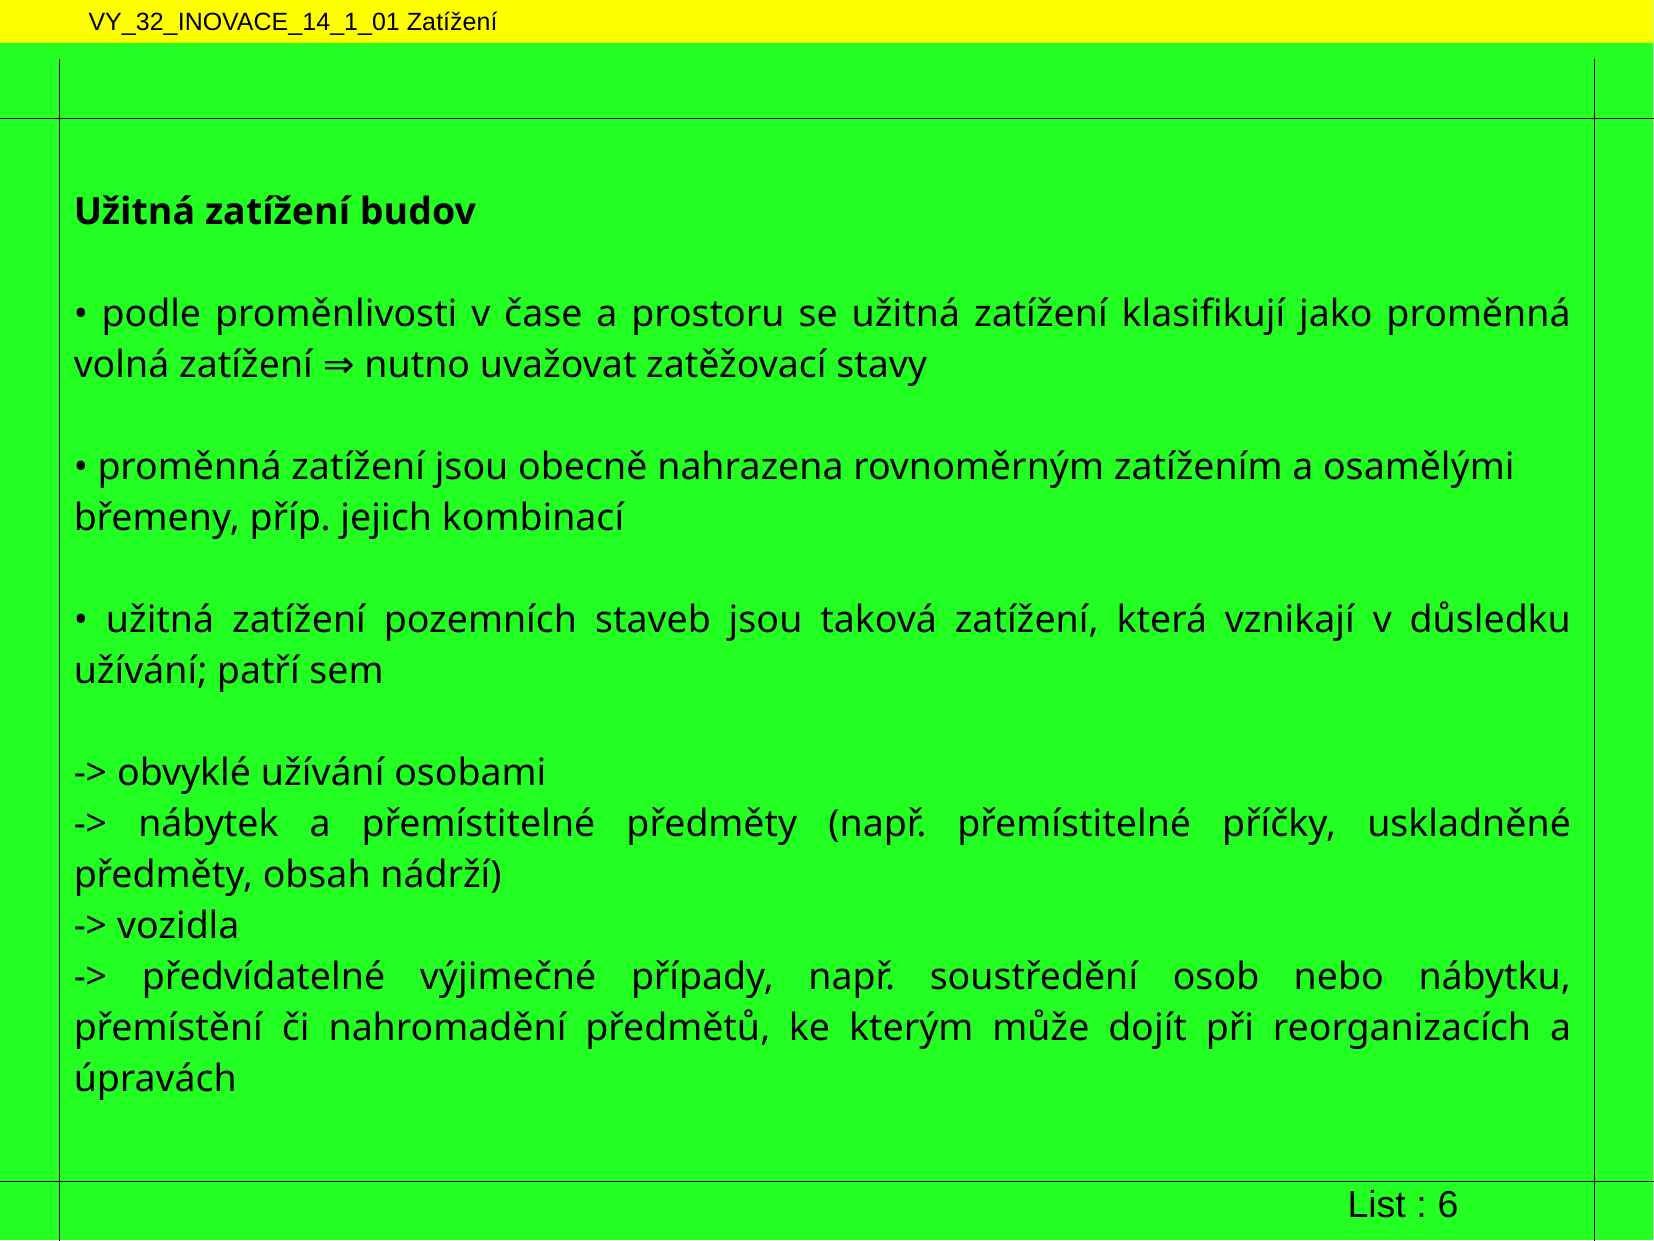

VY_32_INOVACE_14_1_01 Zatížení
Užitná zatížení budov
• podle proměnlivosti v čase a prostoru se užitná zatížení klasifikují jako proměnná volná zatížení ⇒ nutno uvažovat zatěžovací stavy
• proměnná zatížení jsou obecně nahrazena rovnoměrným zatížením a osamělými
břemeny, příp. jejich kombinací
• užitná zatížení pozemních staveb jsou taková zatížení, která vznikají v důsledku užívání; patří sem
-> obvyklé užívání osobami
-> nábytek a přemístitelné předměty (např. přemístitelné příčky, uskladněné předměty, obsah nádrží)
-> vozidla
-> předvídatelné výjimečné případy, např. soustředění osob nebo nábytku, přemístění či nahromadění předmětů, ke kterým může dojít při reorganizacích a úpravách
List :